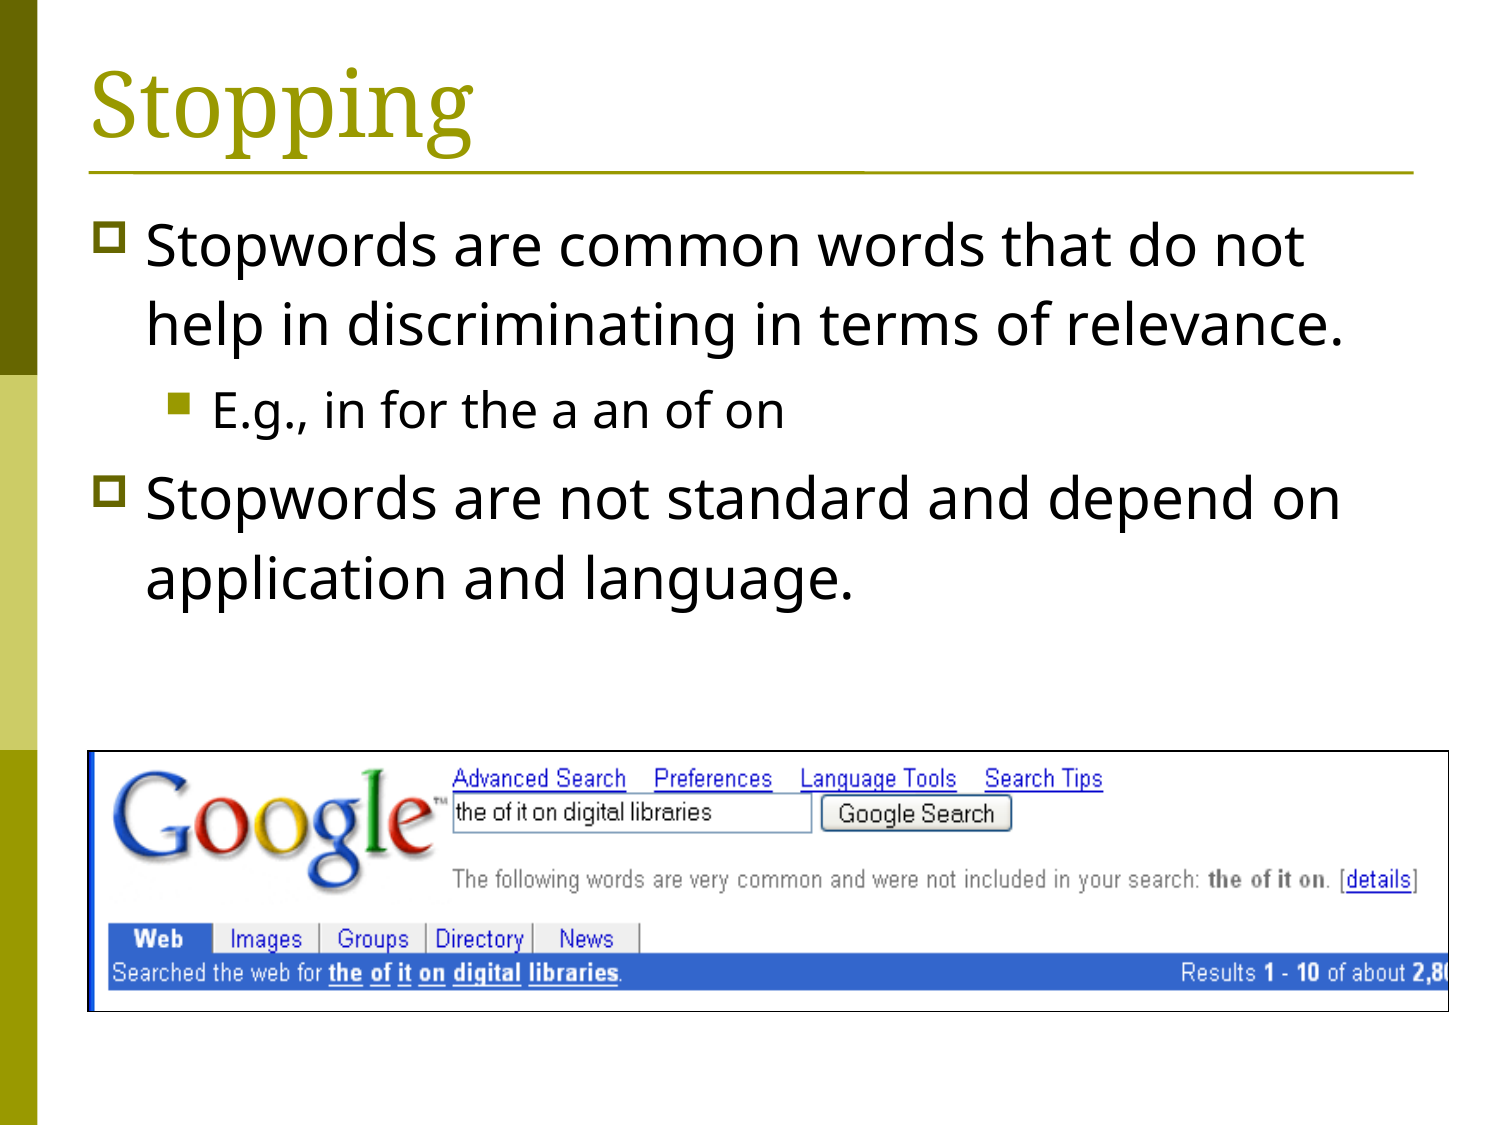

# Stopping
Stopwords are common words that do not help in discriminating in terms of relevance.
E.g., in for the a an of on
Stopwords are not standard and depend on application and language.